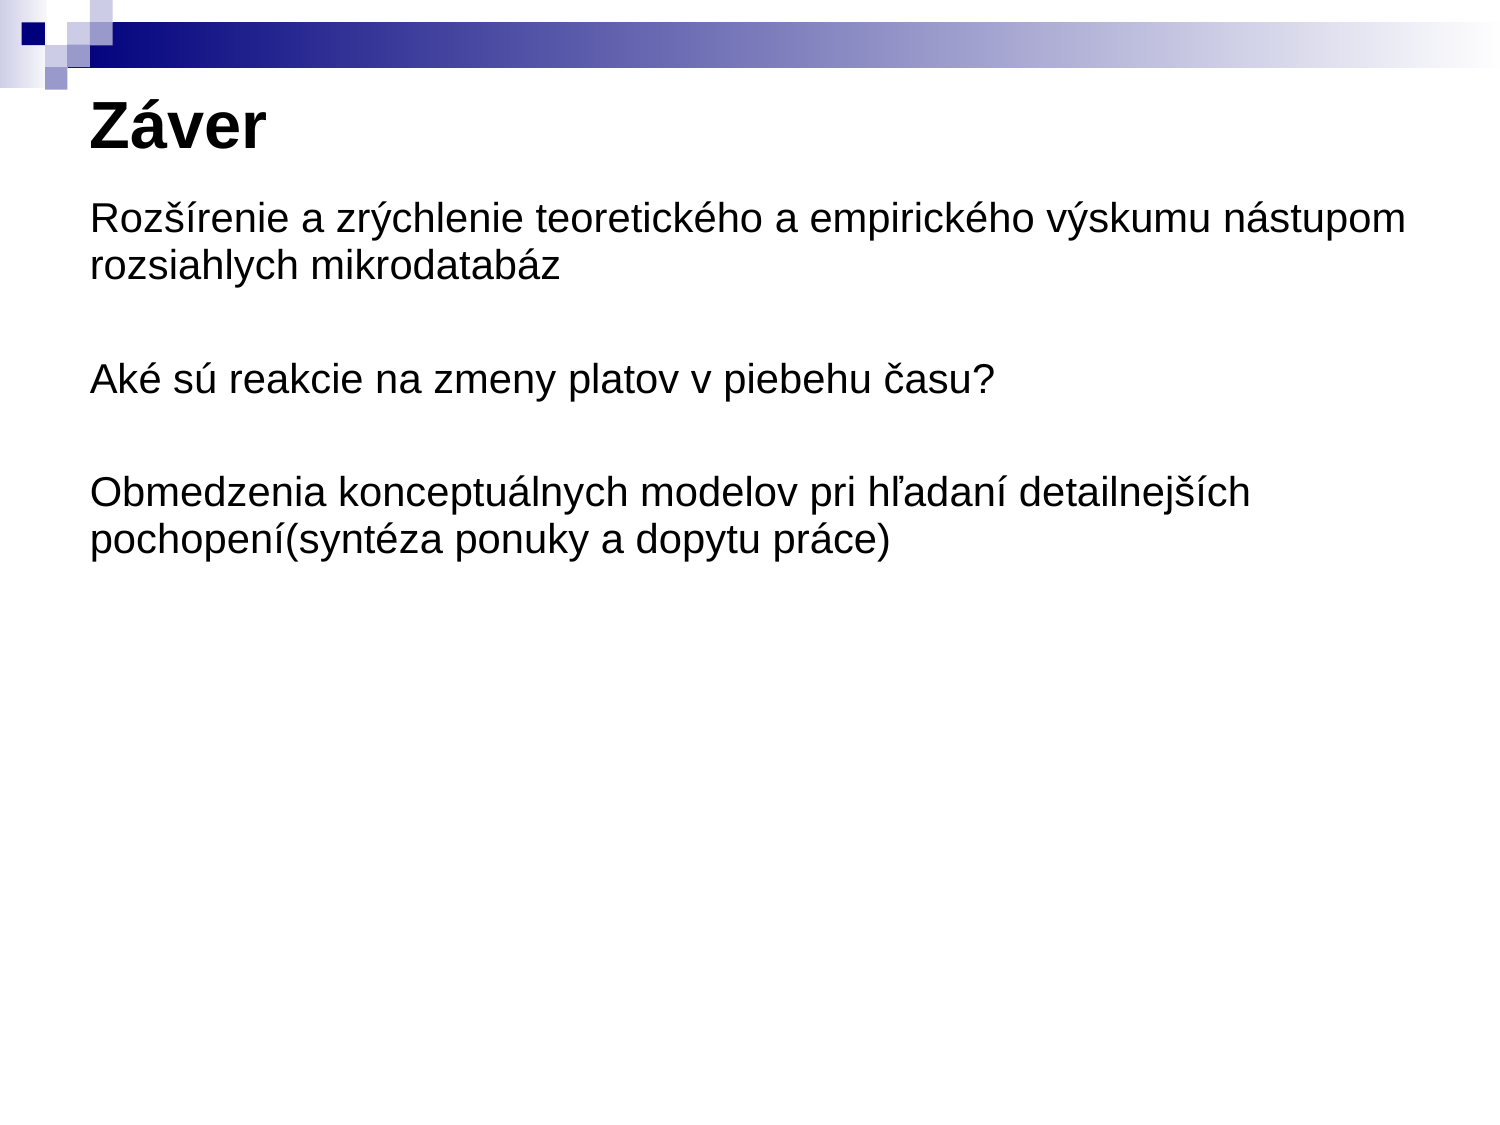

# Záver
Rozšírenie a zrýchlenie teoretického a empirického výskumu nástupom rozsiahlych mikrodatabáz
Aké sú reakcie na zmeny platov v piebehu času?
Obmedzenia konceptuálnych modelov pri hľadaní detailnejších pochopení(syntéza ponuky a dopytu práce)